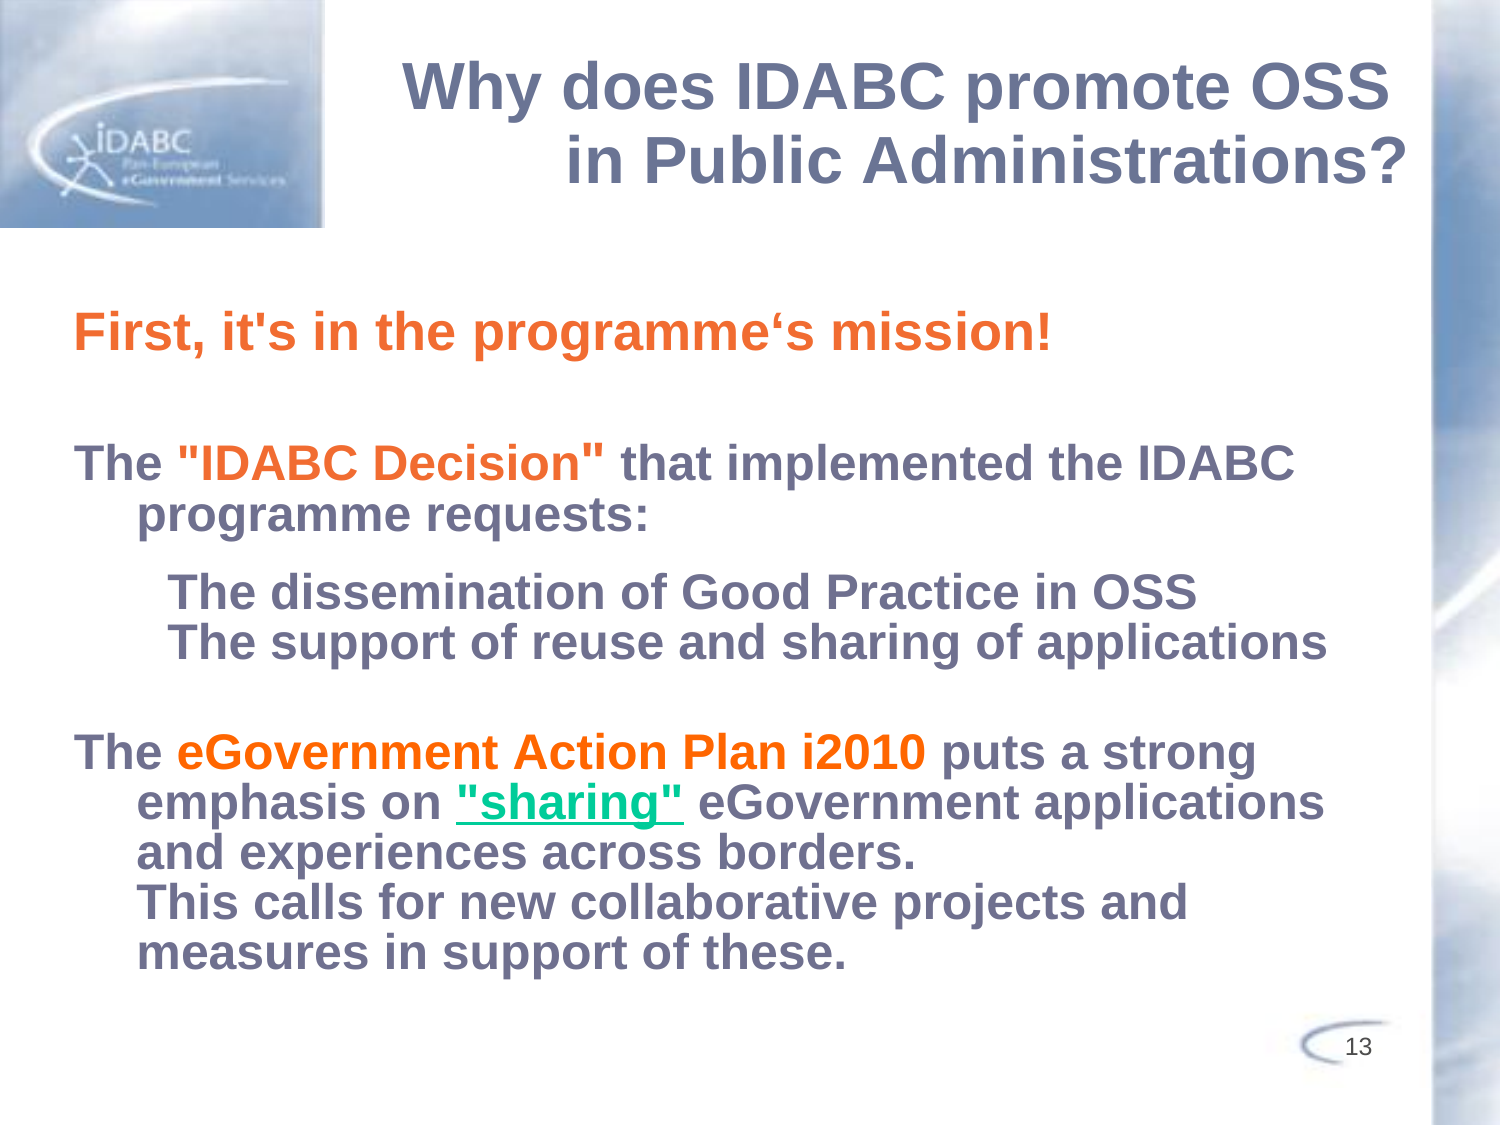

# Why does IDABC promote OSS in Public Administrations?
First, it's in the programme‘s mission!
The "IDABC Decision" that implemented the IDABC programme requests:
The dissemination of Good Practice in OSS
The support of reuse and sharing of applications
The eGovernment Action Plan i2010 puts a strong emphasis on "sharing" eGovernment applications and experiences across borders.
This calls for new collaborative projects and measures in support of these.
13